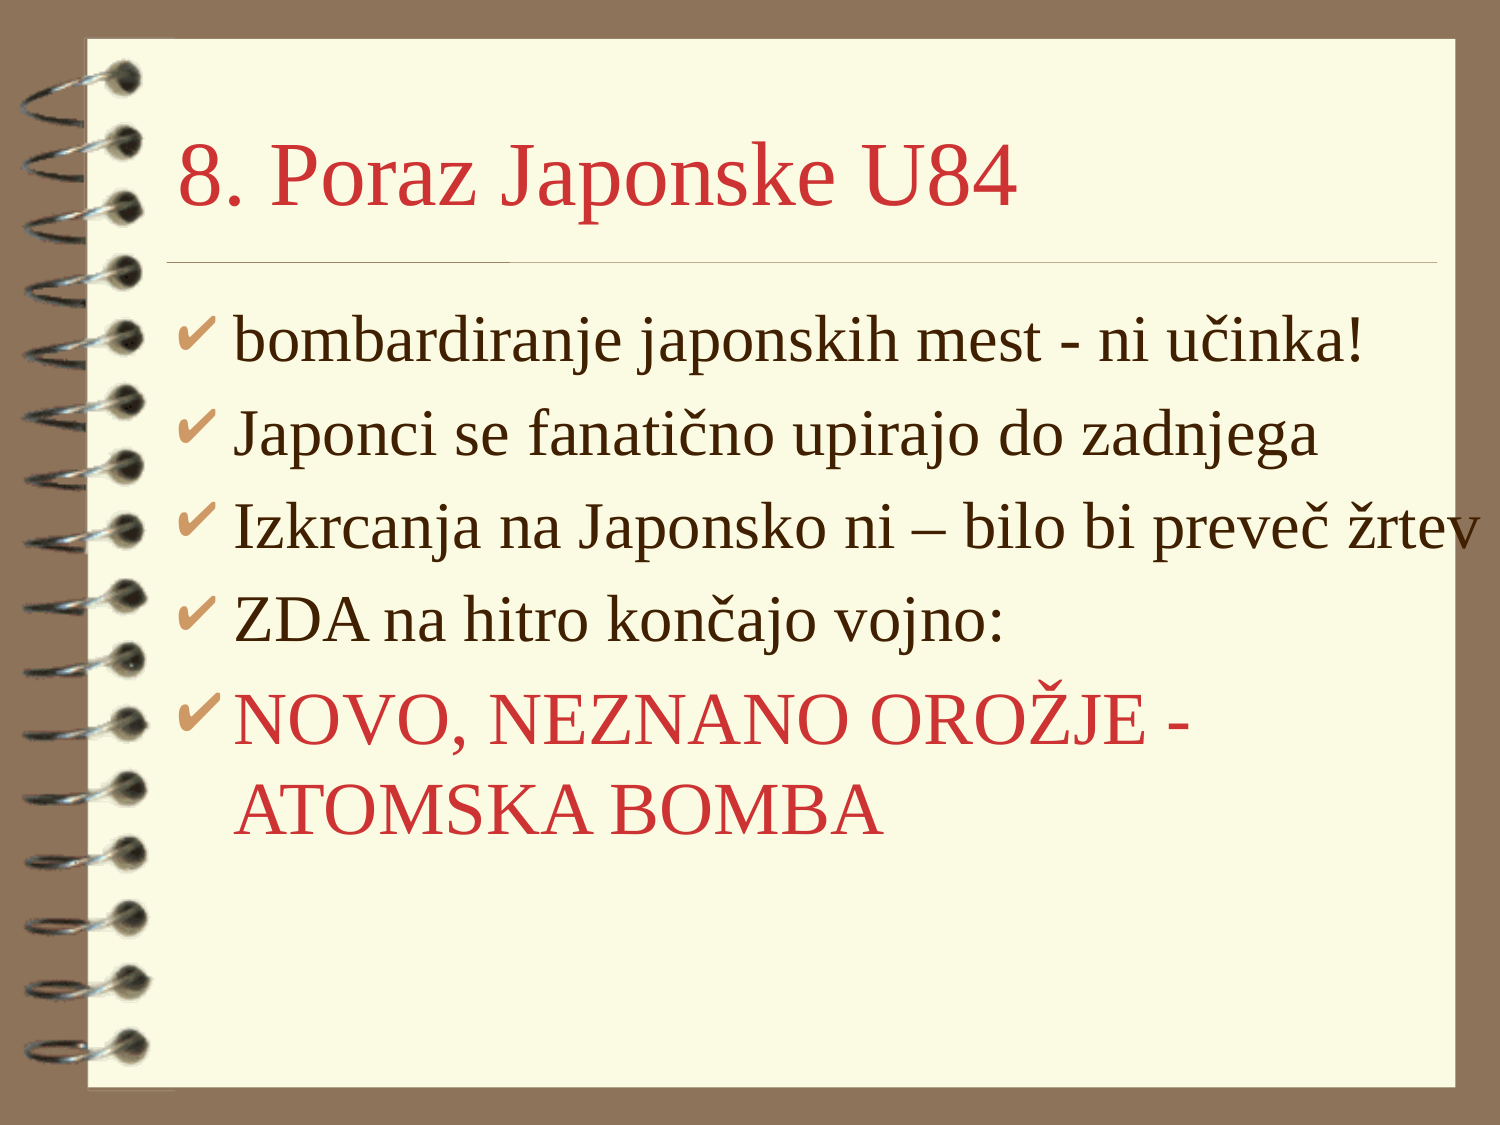

# 8. Poraz Japonske U84
bombardiranje japonskih mest - ni učinka!
Japonci se fanatično upirajo do zadnjega
Izkrcanja na Japonsko ni – bilo bi preveč žrtev
ZDA na hitro končajo vojno:
NOVO, NEZNANO OROŽJE - ATOMSKA BOMBA